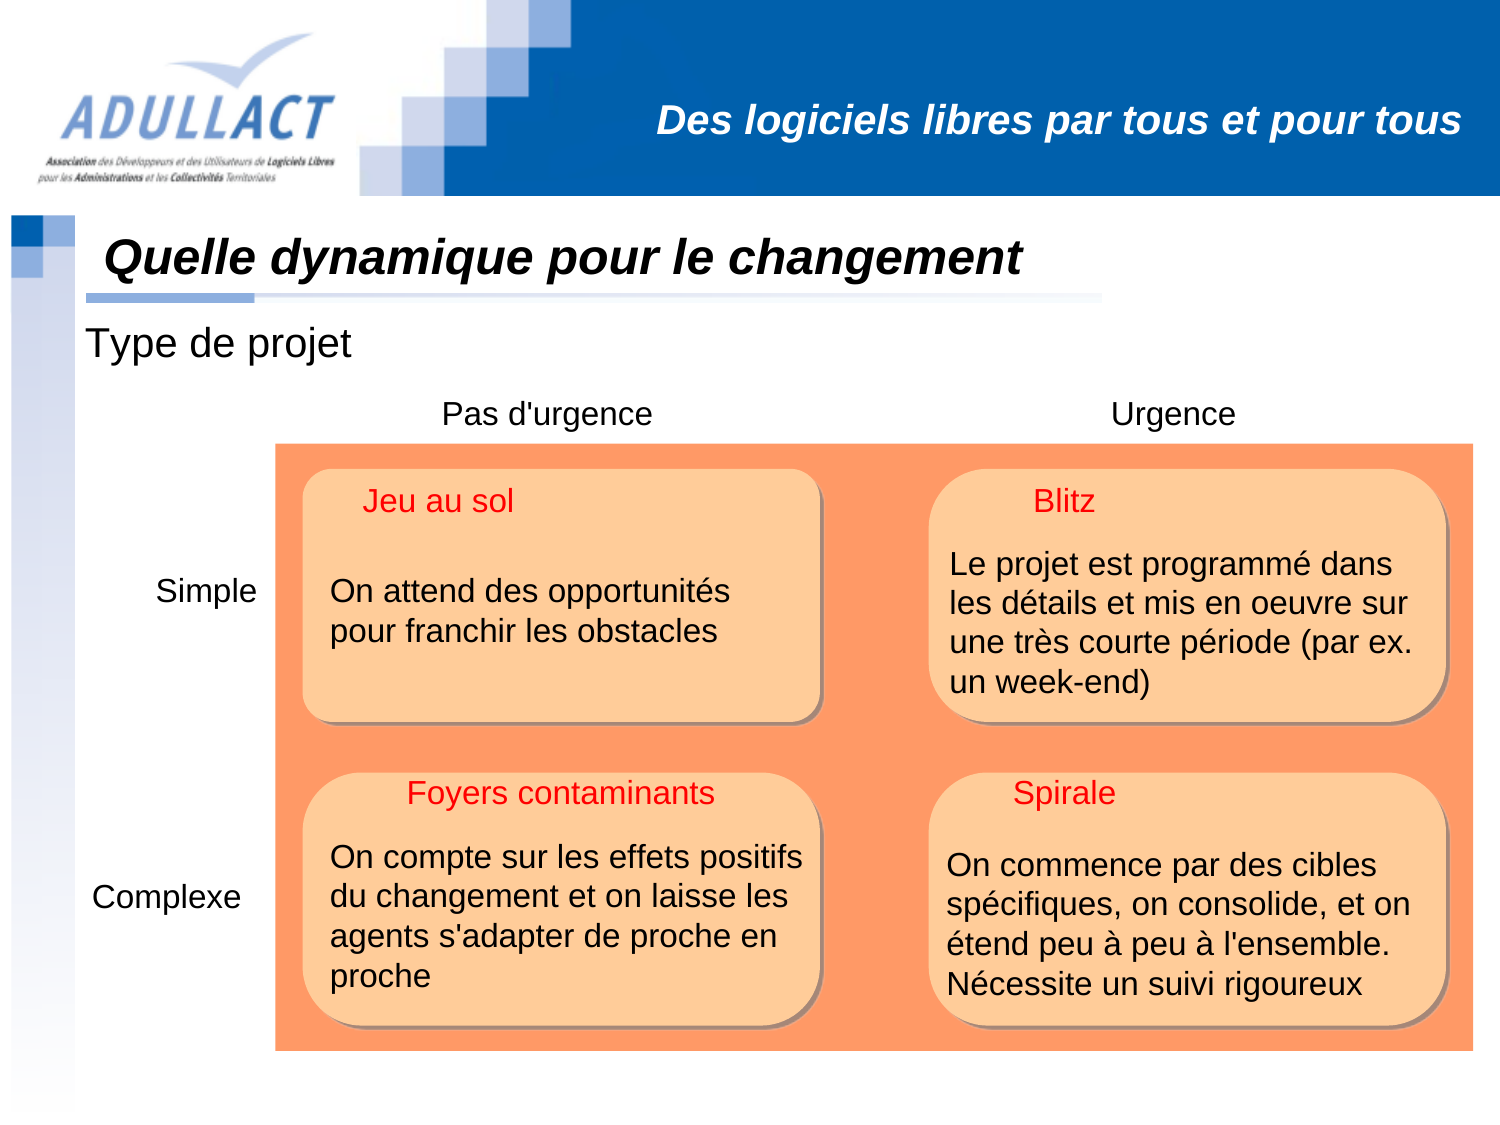

Quelle dynamique pour le changement
Type de projet
Pas d'urgence
Urgence
Jeu au sol
On attend des opportunités pour franchir les obstacles
Blitz
Le projet est programmé dans les détails et mis en oeuvre sur une très courte période (par ex. un week-end)
Simple
Foyers contaminants
On compte sur les effets positifs du changement et on laisse les agents s'adapter de proche en proche
Spirale
On commence par des cibles spécifiques, on consolide, et on étend peu à peu à l'ensemble.
Nécessite un suivi rigoureux
Complexe
#